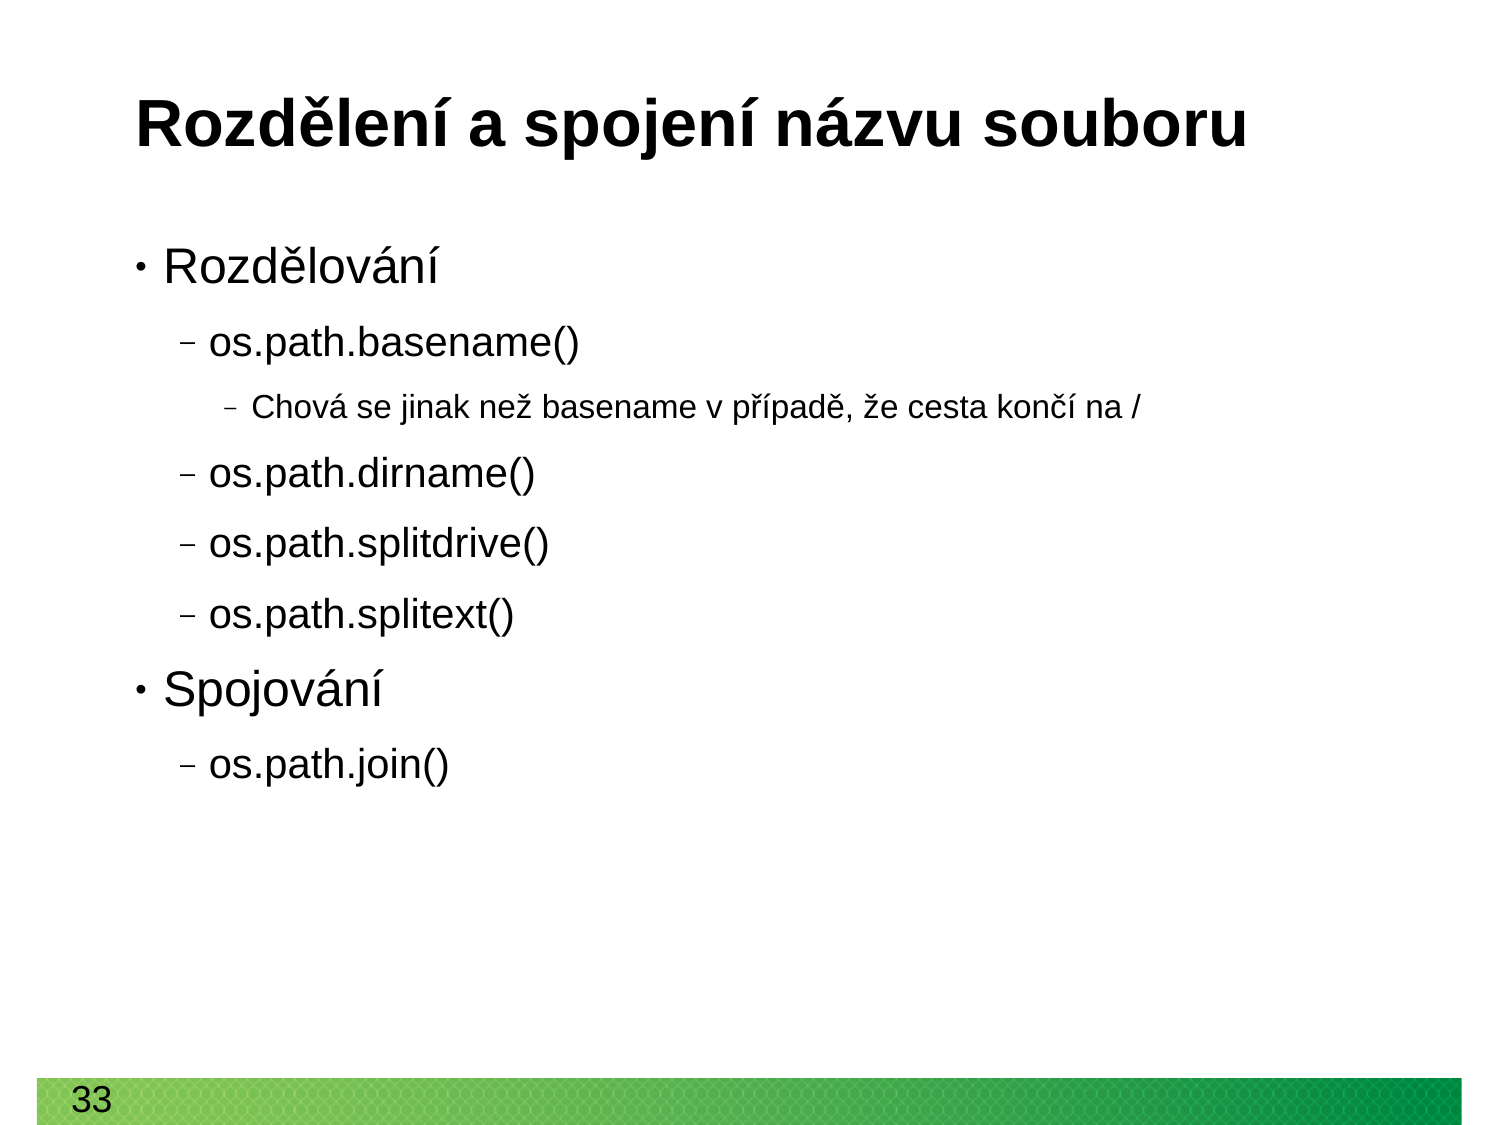

# Rozdělení a spojení názvu souboru
Rozdělování
os.path.basename()
Chová se jinak než basename v případě, že cesta končí na /
os.path.dirname()
os.path.splitdrive()
os.path.splitext()
Spojování
os.path.join()